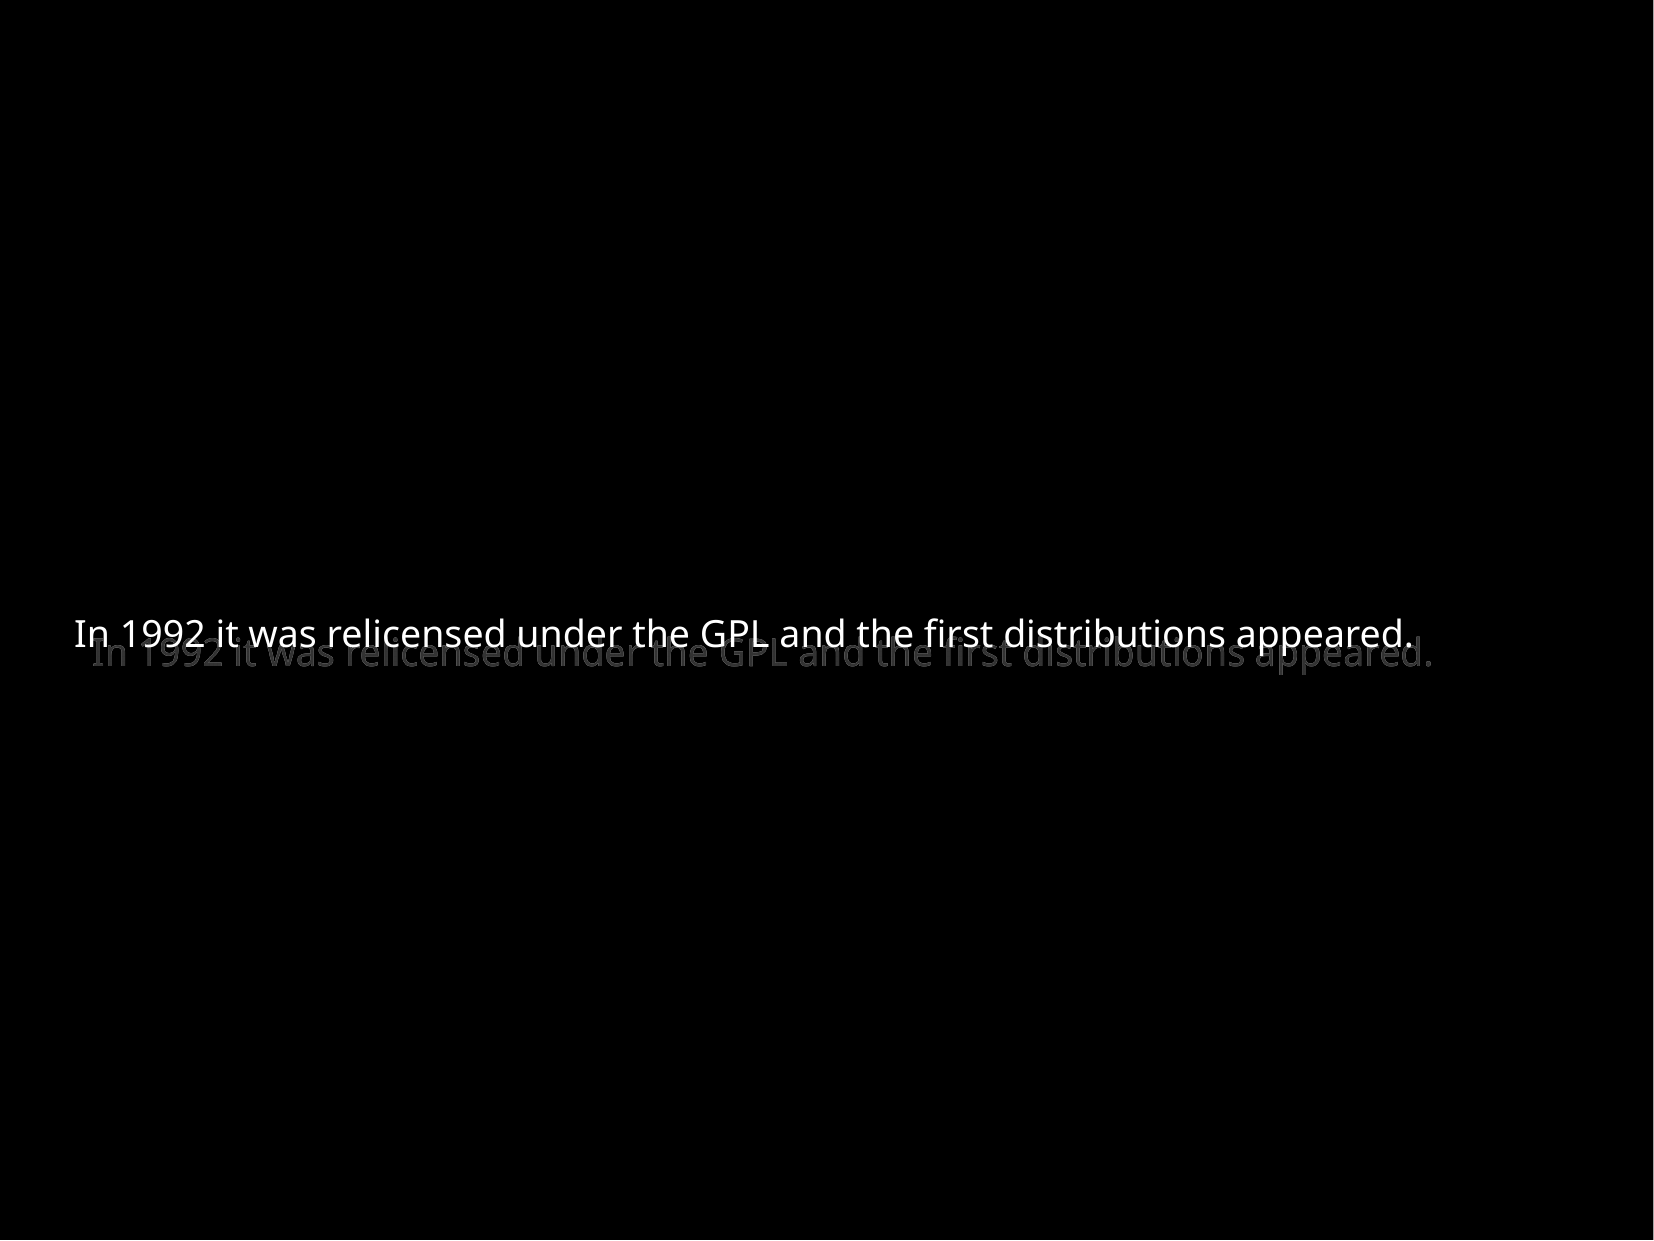

In 1992 it was relicensed under the GPL and the first distributions appeared.